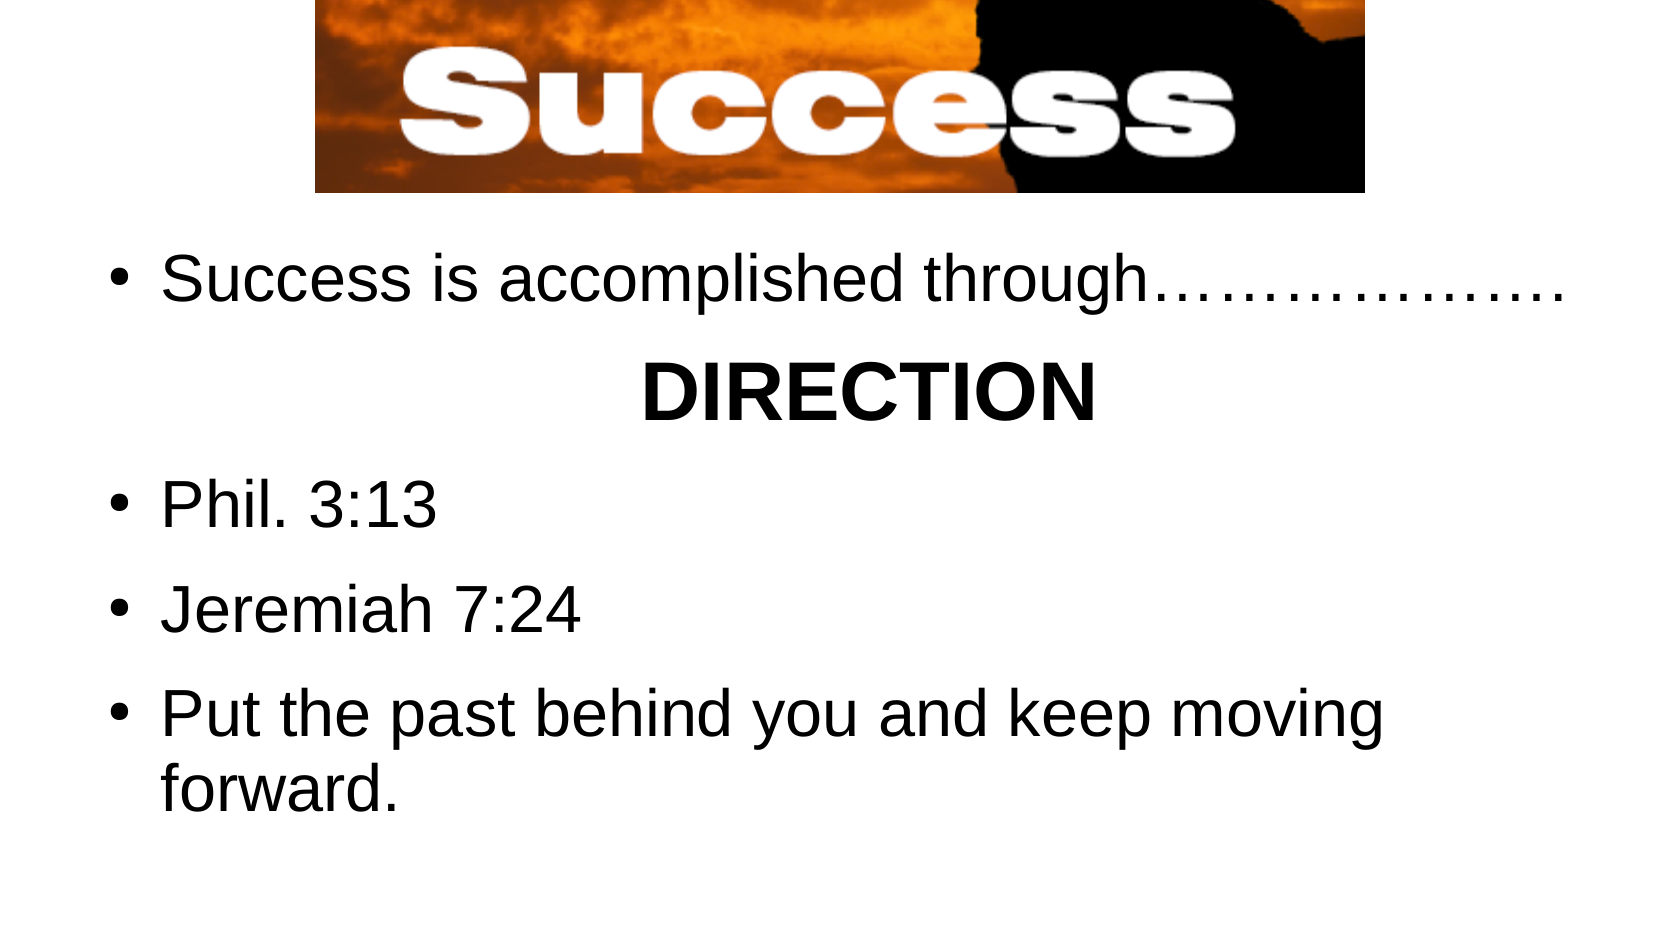

#
Success is accomplished through……………….
DIRECTION
Phil. 3:13
Jeremiah 7:24
Put the past behind you and keep moving forward.